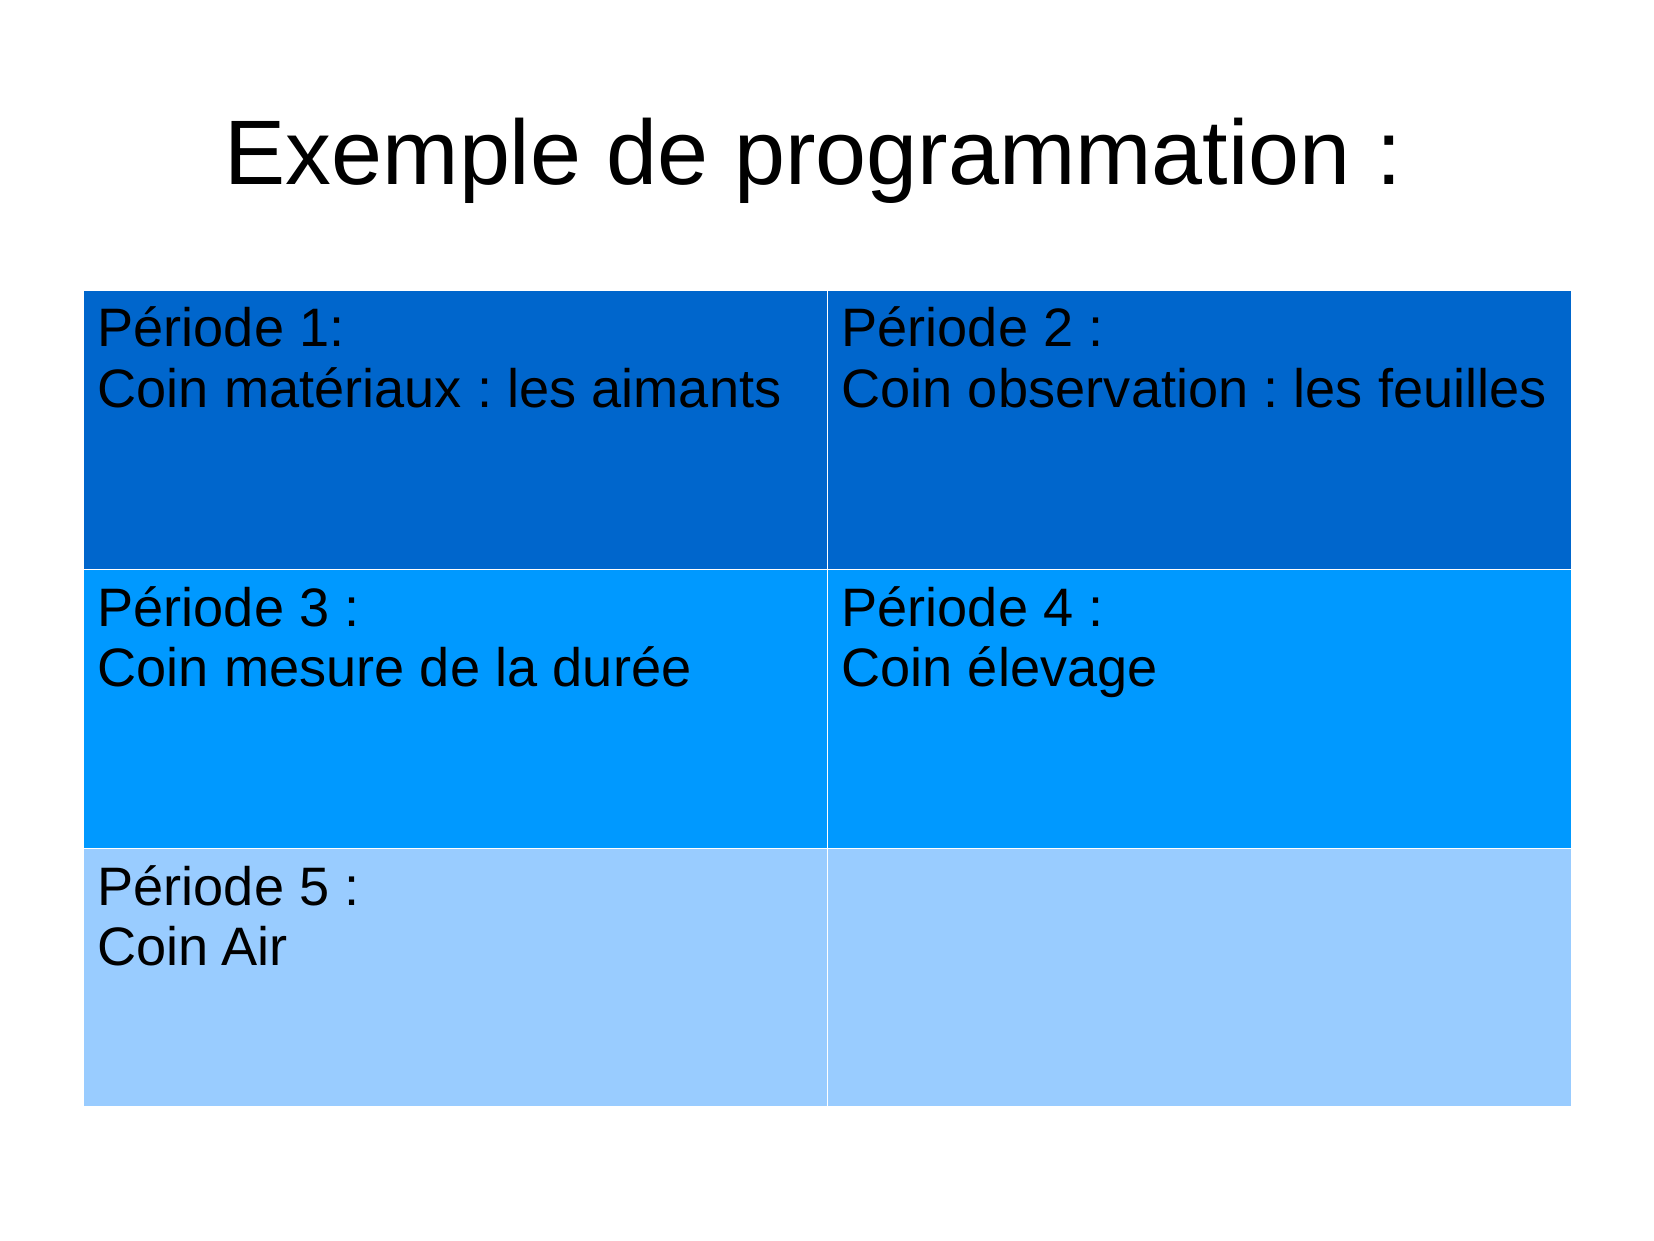

# Exemple de programmation :
| Période 1: Coin matériaux : les aimants | Période 2 : Coin observation : les feuilles |
| --- | --- |
| Période 3 : Coin mesure de la durée | Période 4 : Coin élevage |
| Période 5 : Coin Air | |